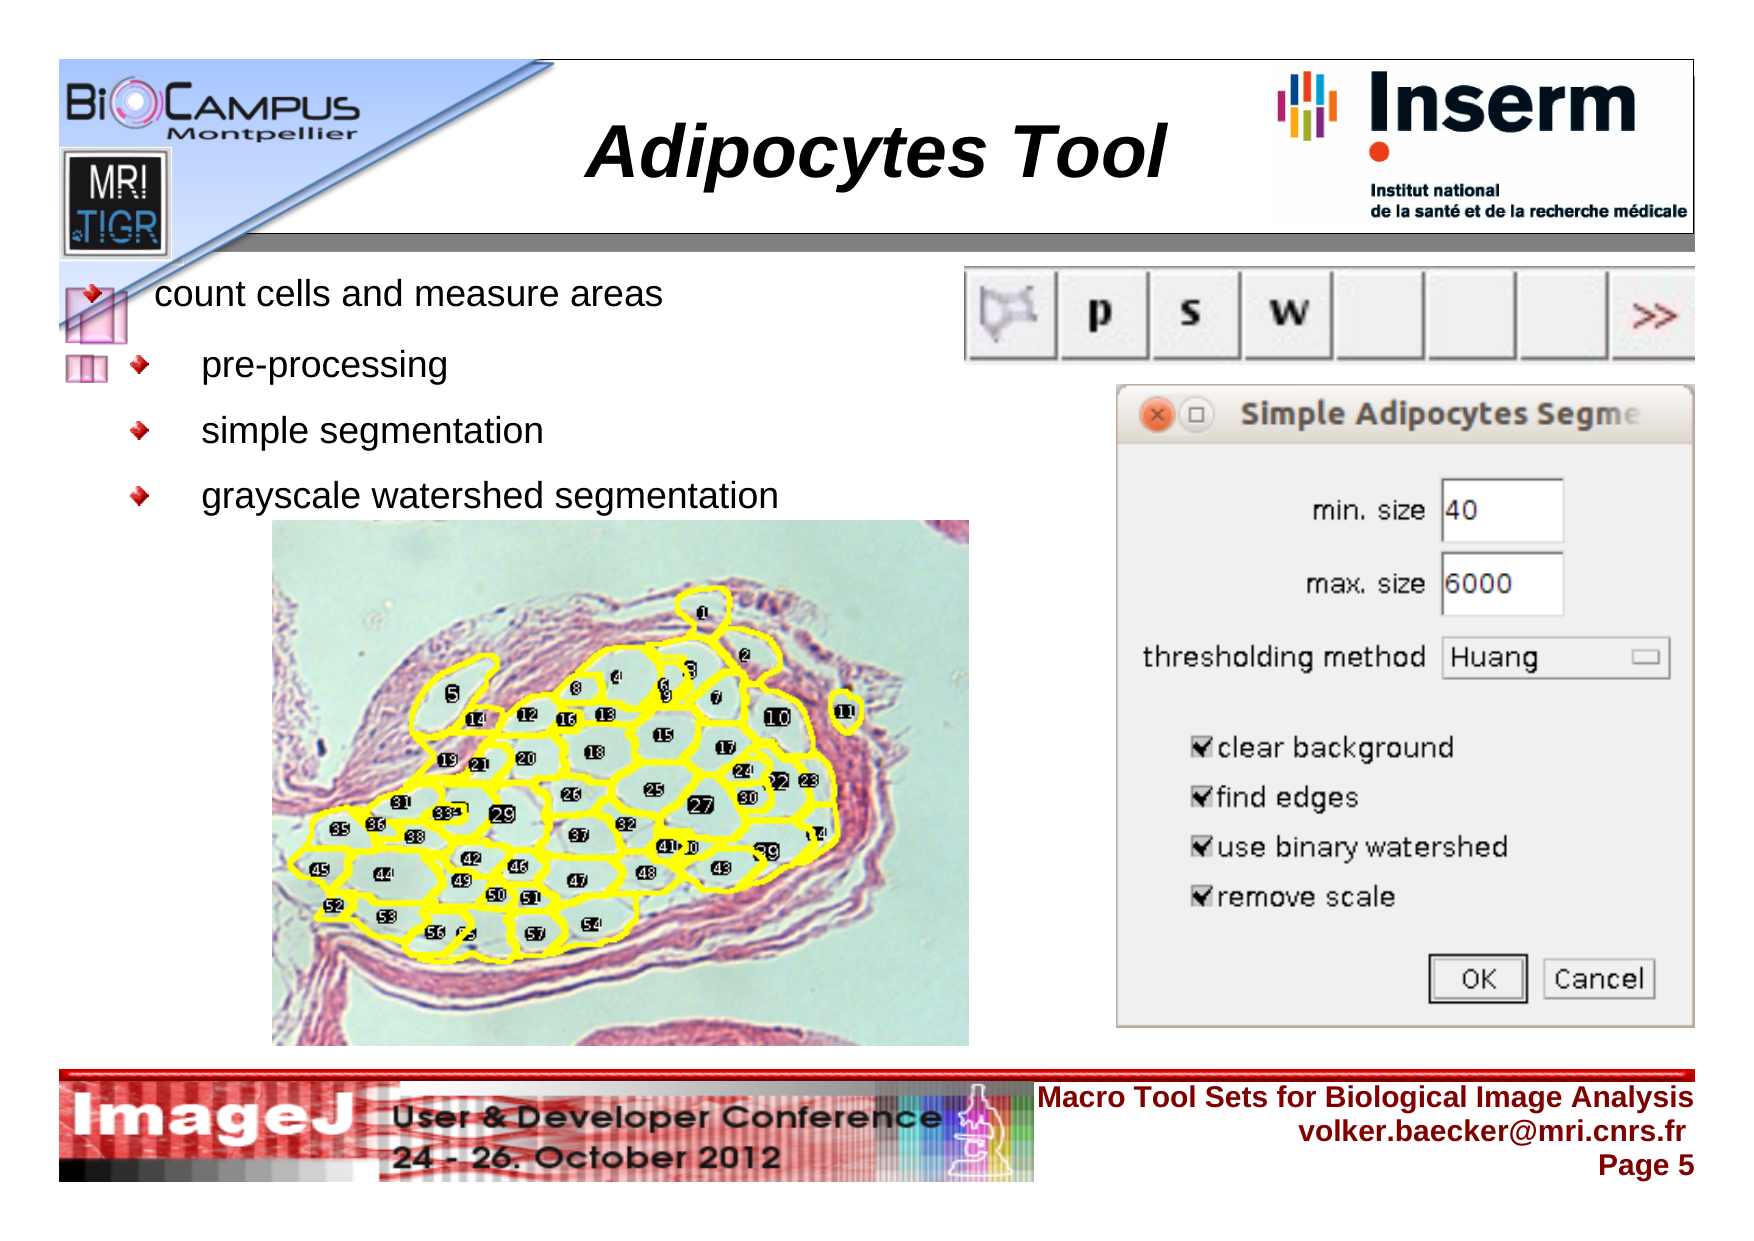

# Adipocytes Tool
count cells and measure areas
pre-processing
simple segmentation
grayscale watershed segmentation